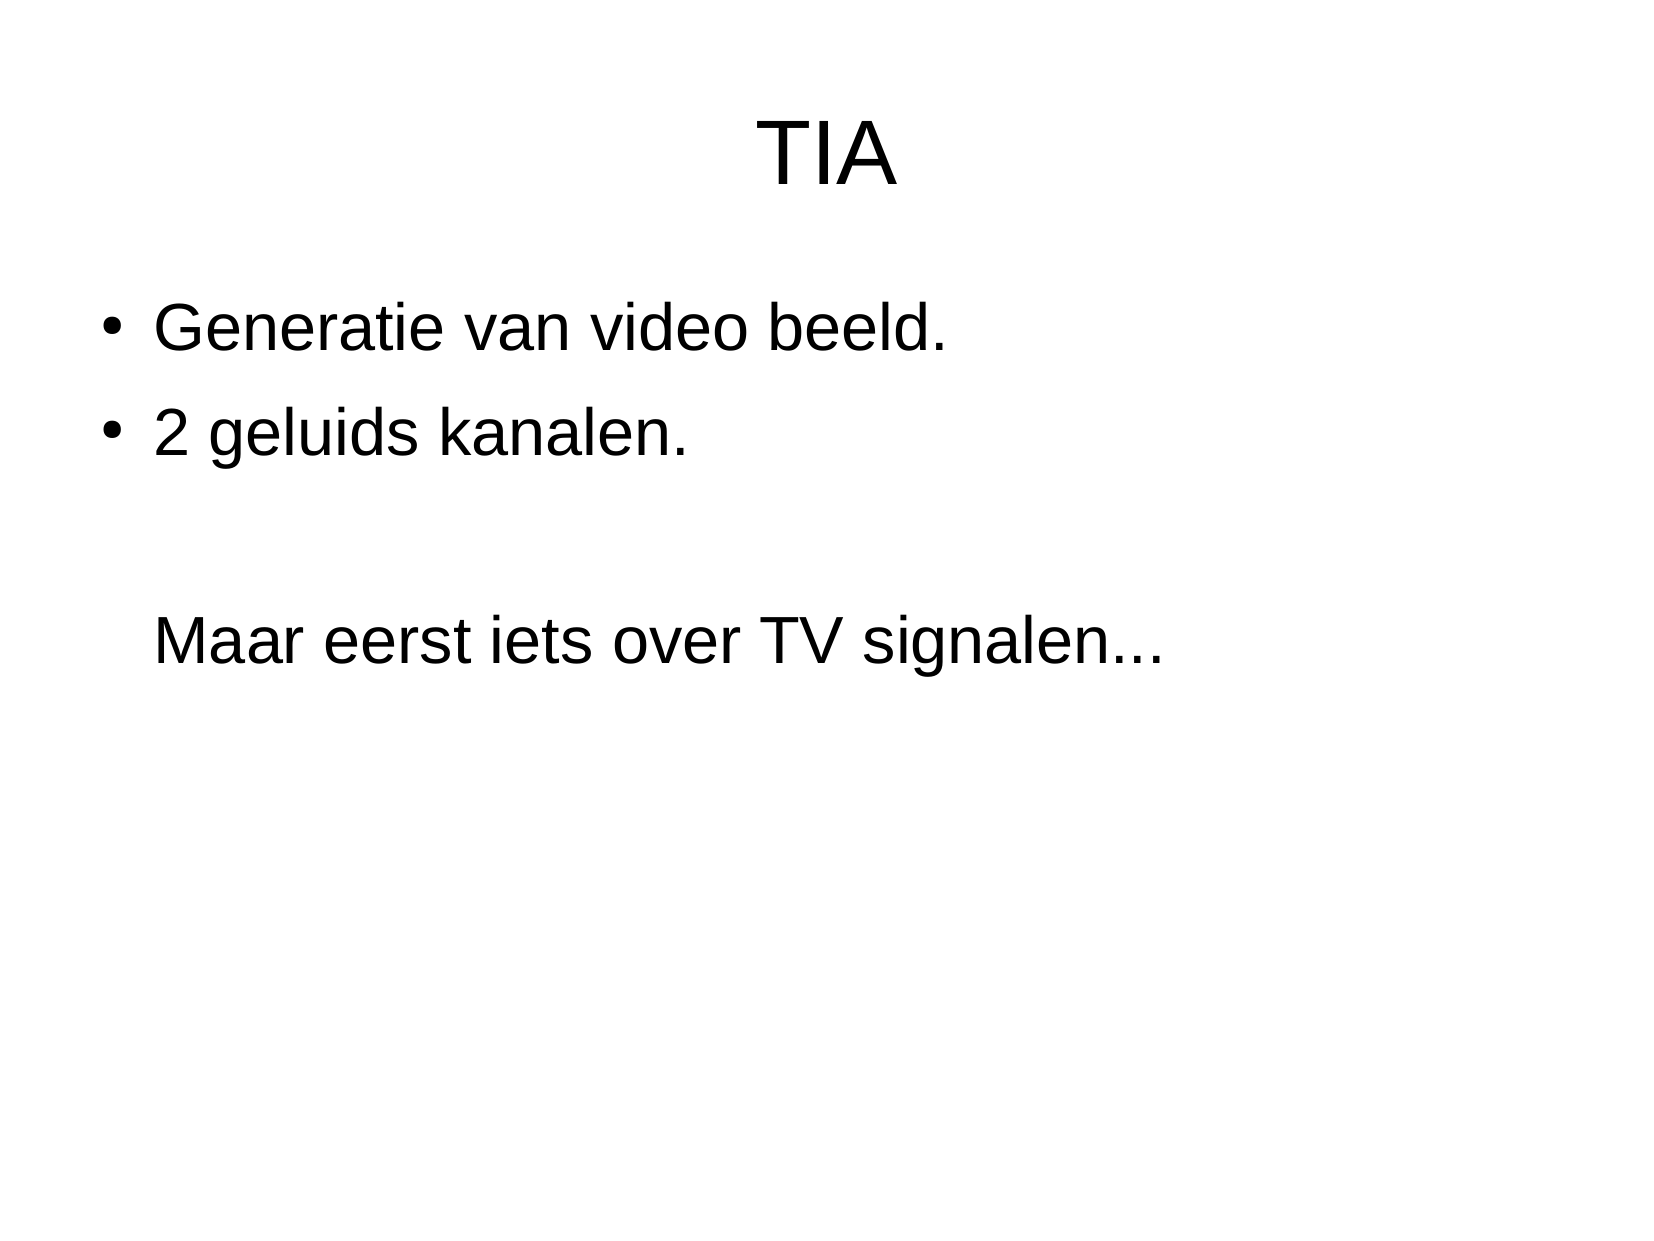

# TIA
Generatie van video beeld.
2 geluids kanalen.
Maar eerst iets over TV signalen...